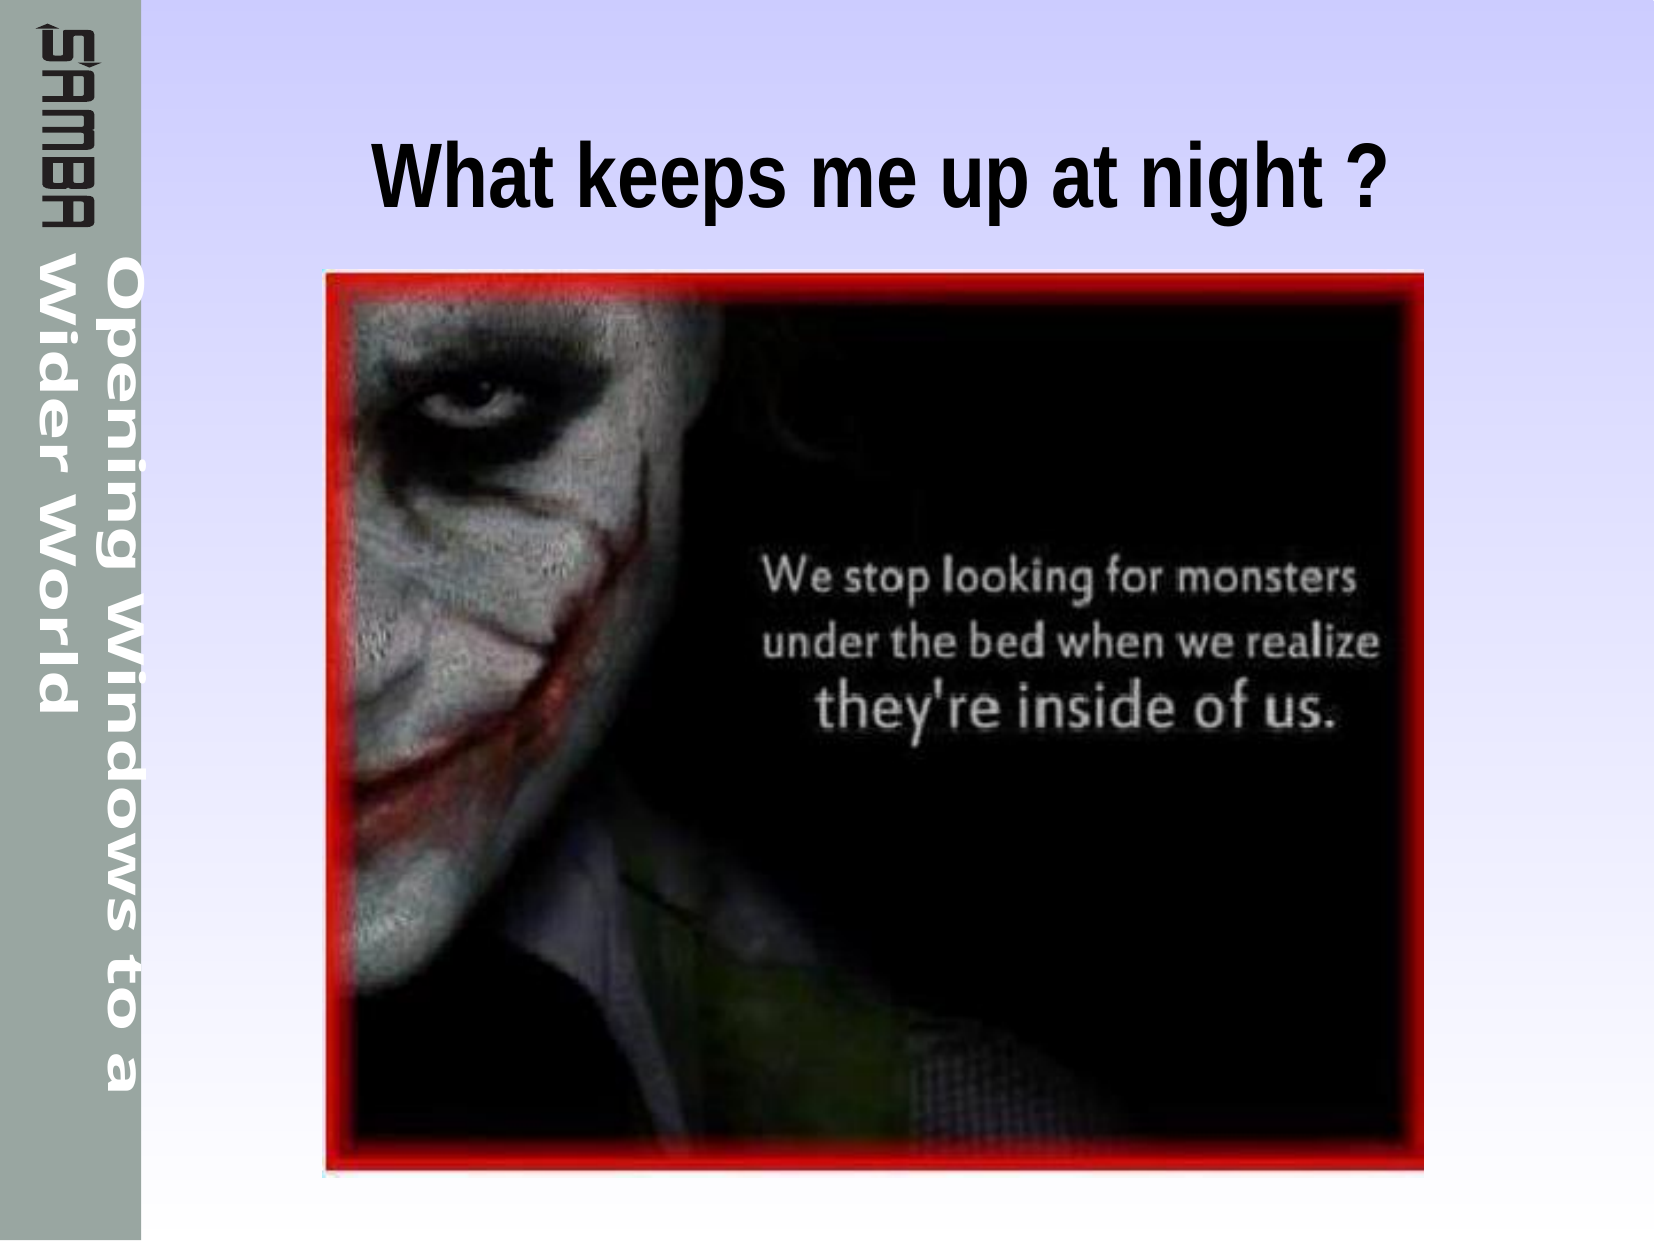

# What keeps me up at night ?